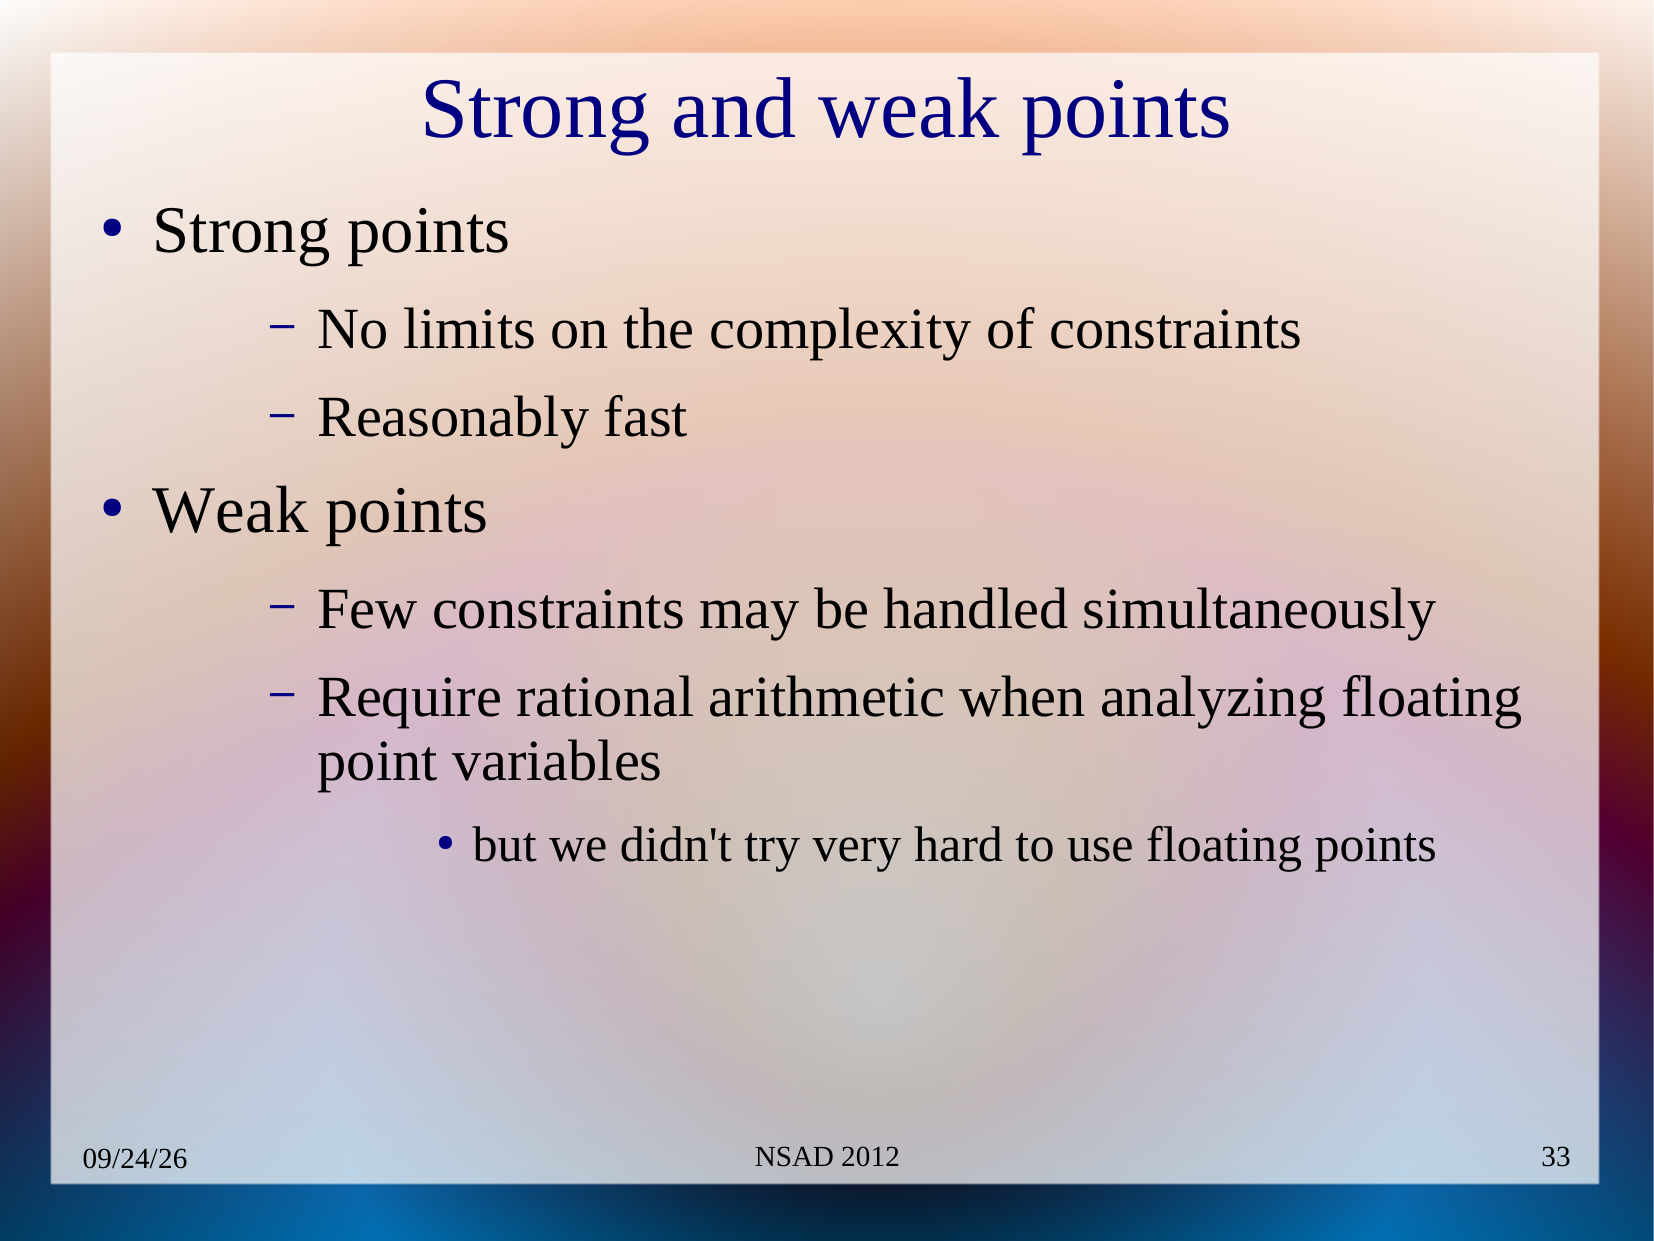

# Strong and weak points
Strong points
No limits on the complexity of constraints
Reasonably fast
Weak points
Few constraints may be handled simultaneously
Require rational arithmetic when analyzing floating point variables
but we didn't try very hard to use floating points
NSAD 2012
33